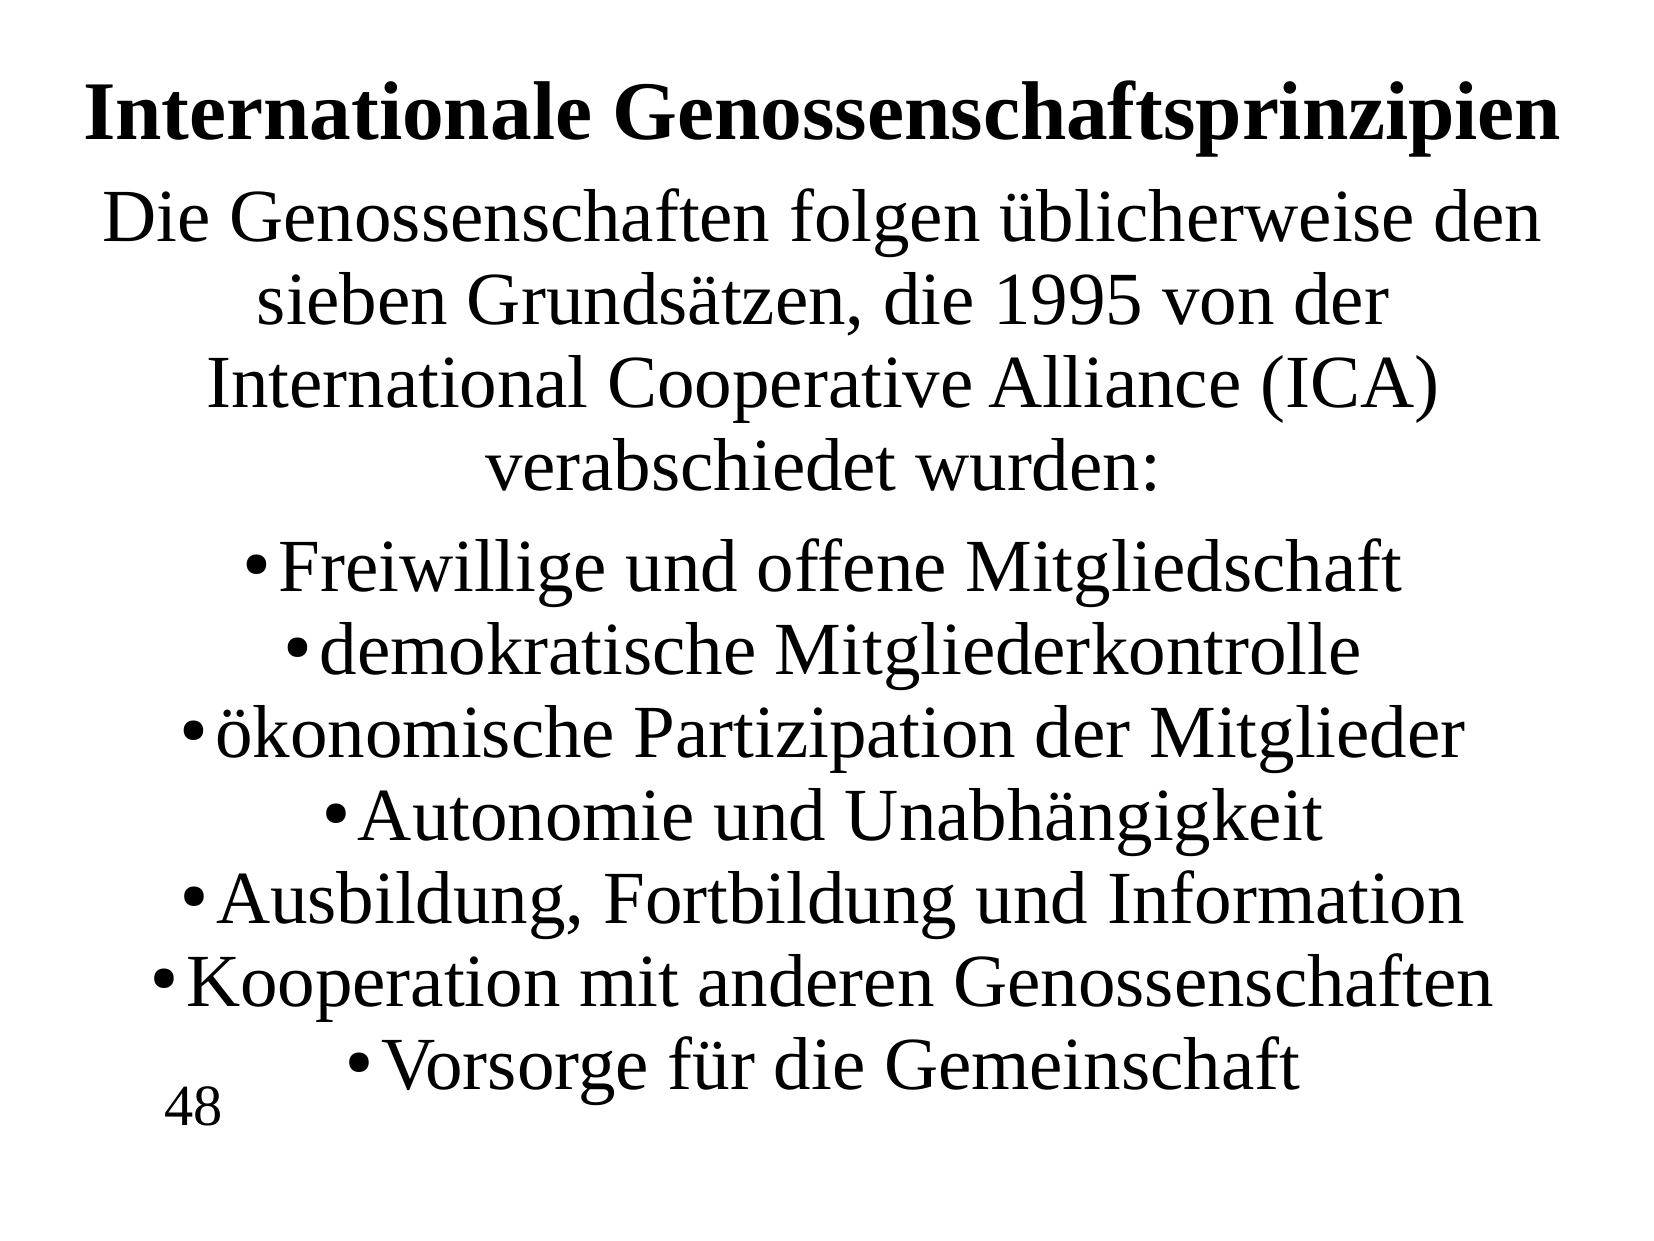

Internationale Genossenschaftsprinzipien
Die Genossenschaften folgen üblicherweise den sieben Grundsätzen, die 1995 von der International Cooperative Alliance (ICA) verabschiedet wurden:
Freiwillige und offene Mitgliedschaft
demokratische Mitgliederkontrolle
ökonomische Partizipation der Mitglieder
Autonomie und Unabhängigkeit
Ausbildung, Fortbildung und Information
Kooperation mit anderen Genossenschaften
Vorsorge für die Gemeinschaft